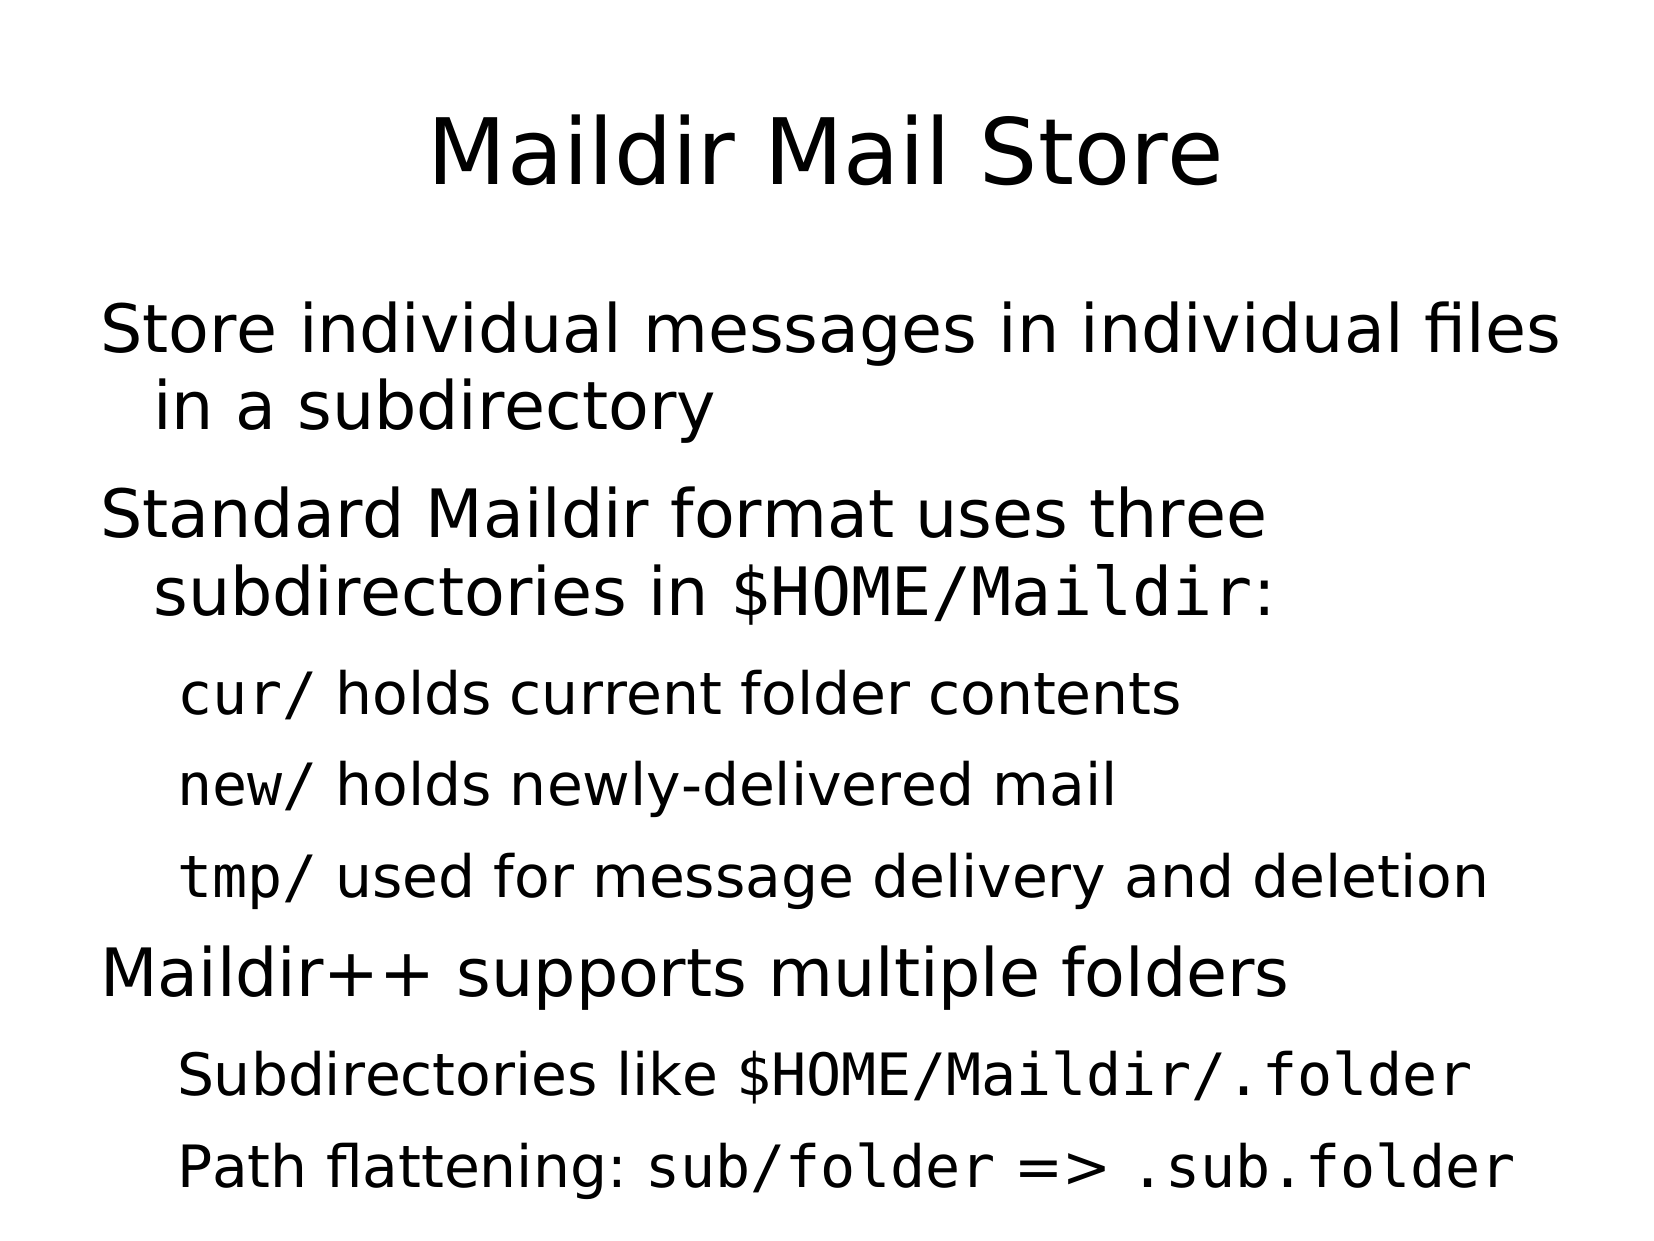

# Maildir Mail Store
Store individual messages in individual files in a subdirectory
Standard Maildir format uses three subdirectories in $HOME/Maildir:
cur/ holds current folder contents
new/ holds newly-delivered mail
tmp/ used for message delivery and deletion
Maildir++ supports multiple folders
Subdirectories like $HOME/Maildir/.folder
Path flattening: sub/folder => .sub.folder